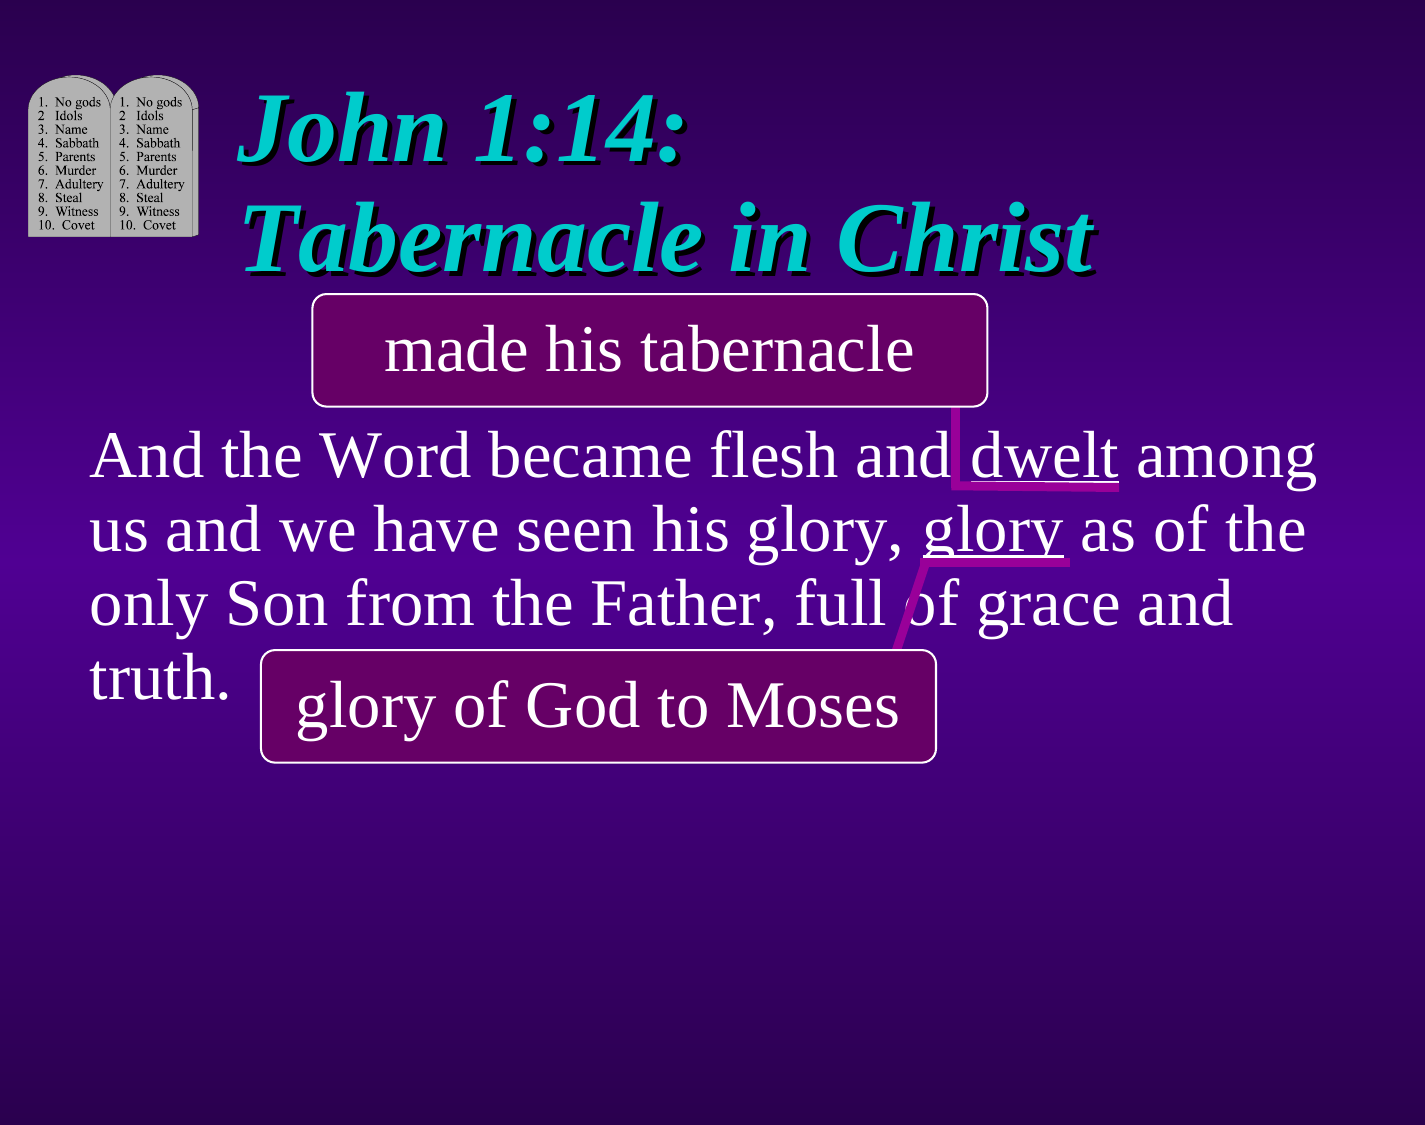

# John 1:14: Tabernacle in Christ
made his tabernacle
And the Word became flesh and dwelt among us and we have seen his glory, glory as of the only Son from the Father, full of grace and truth.
glory of God to Moses